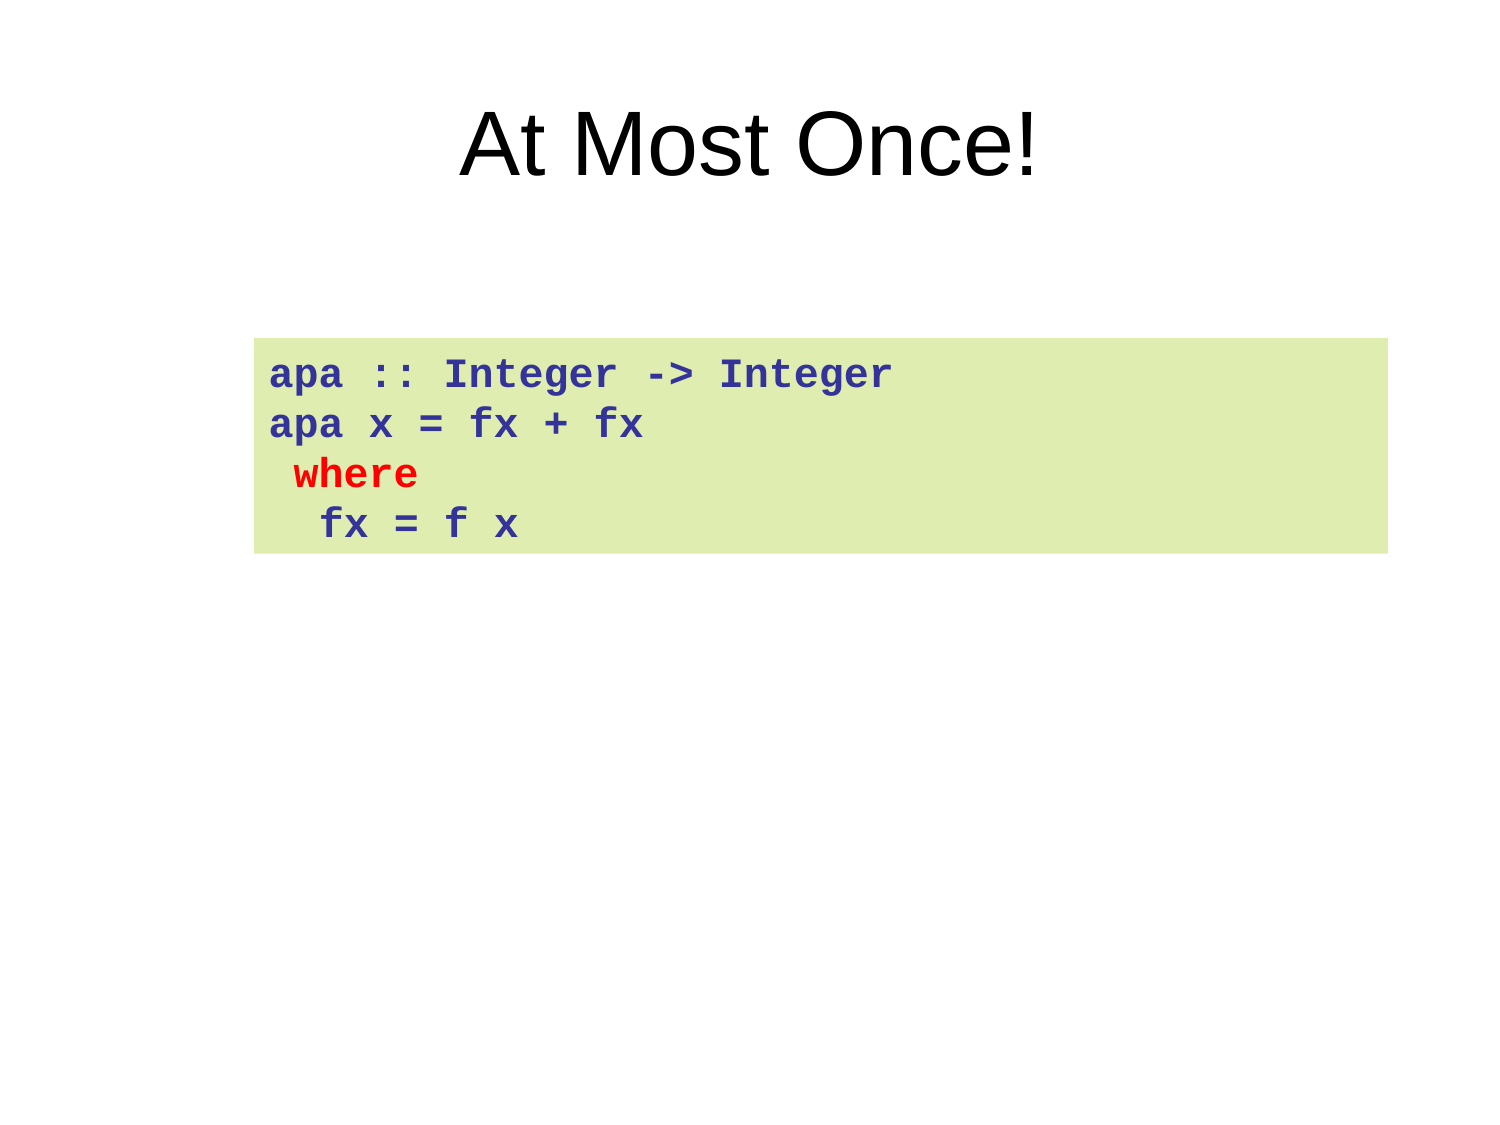

# At Most Once!
apa :: Integer -> Integer
apa x = fx + fx
 where
 fx = f x